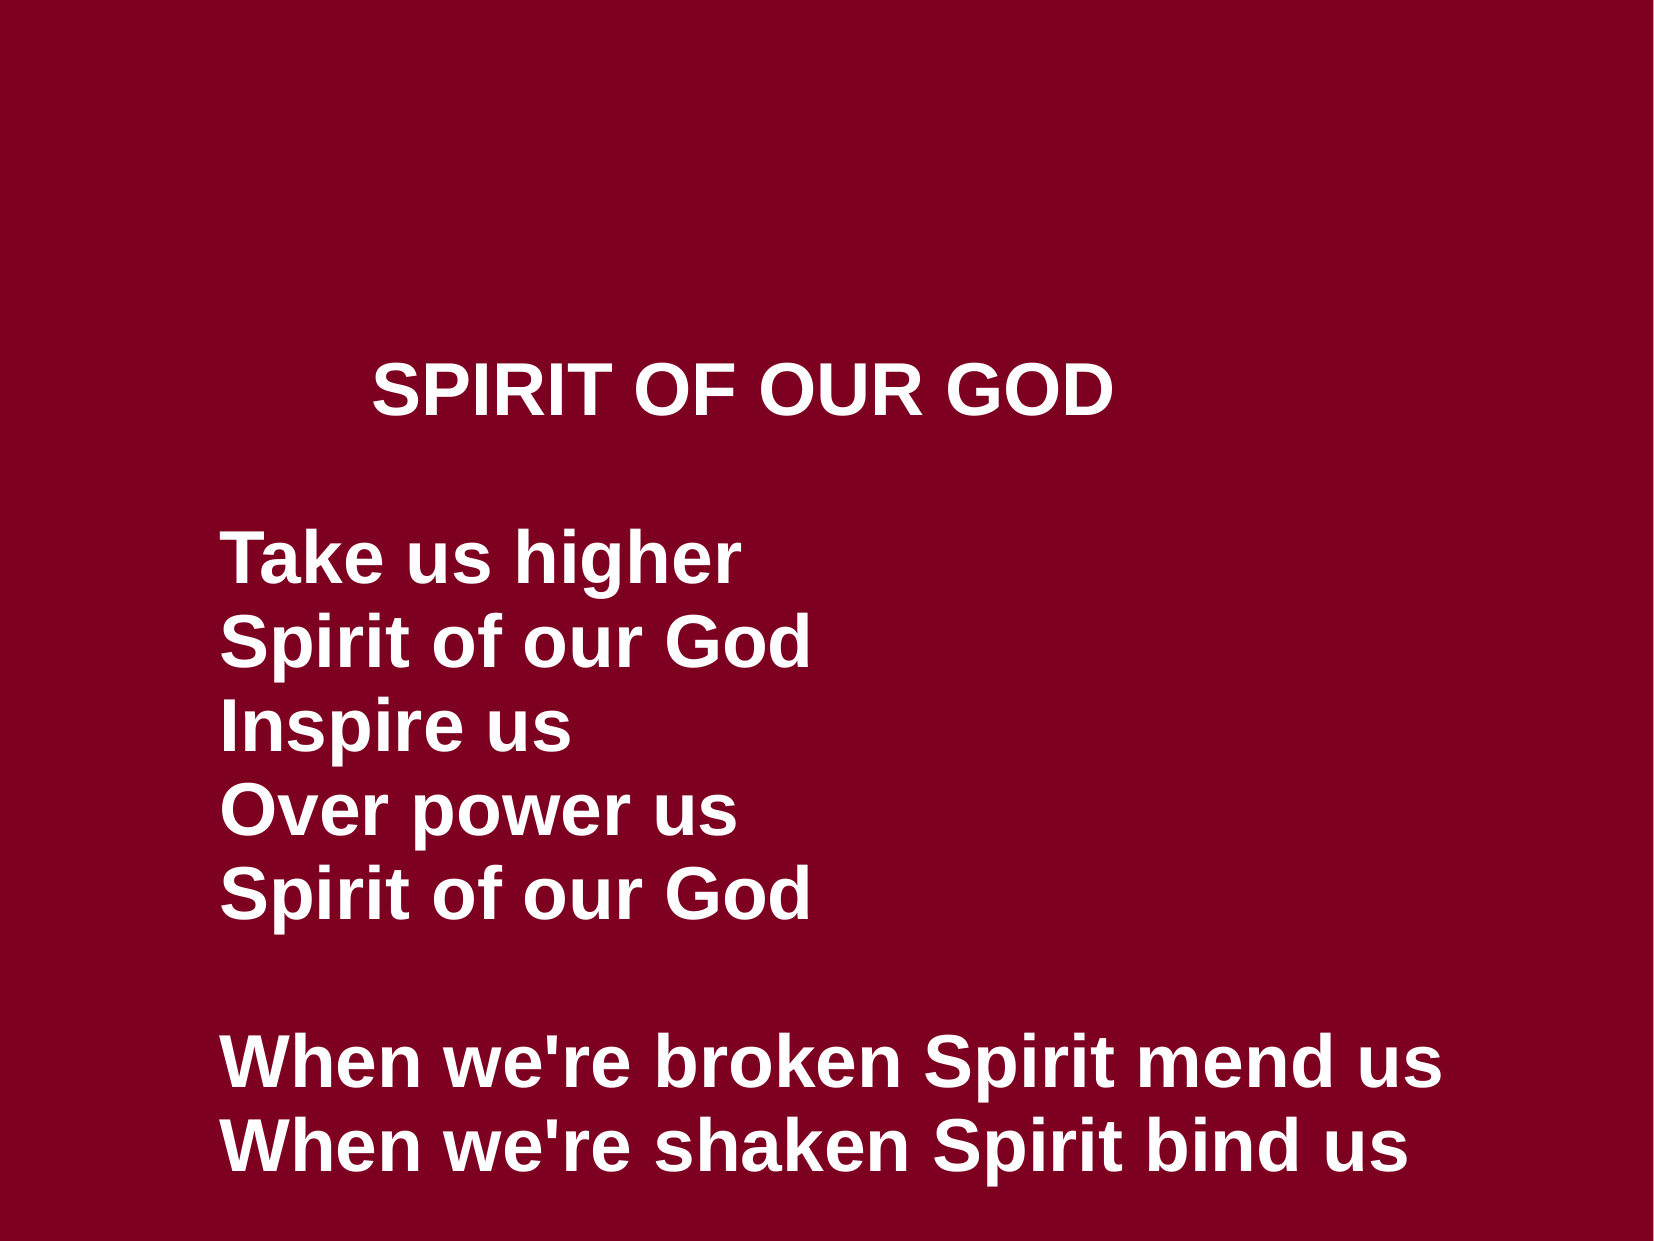

SPIRIT OF OUR GOD
			Take us higher
			Spirit of our God
			Inspire us
			Over power us
			Spirit of our God
			When we're broken Spirit mend us
			When we're shaken Spirit bind us
			Take us higher........
#